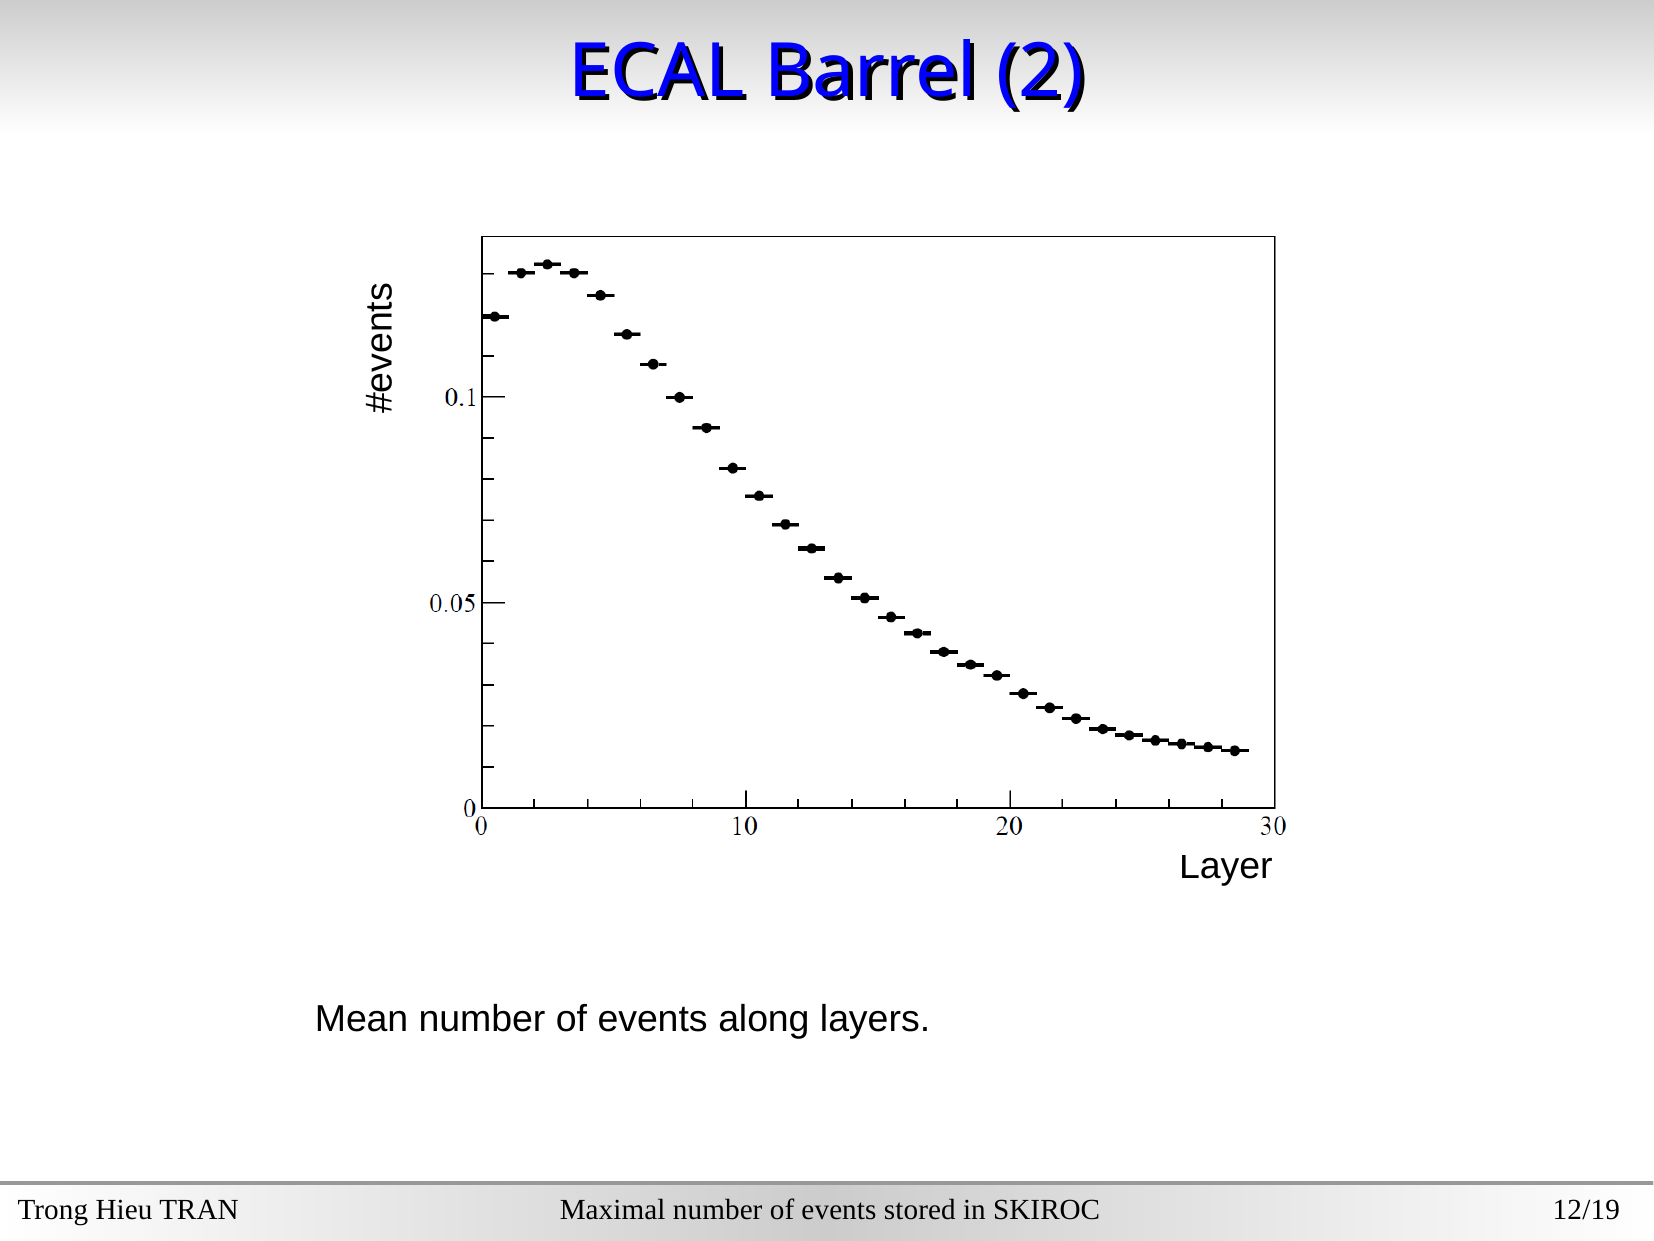

# ECAL Barrel (2)
#events
Layer
Mean number of events along layers.
Trong Hieu TRAN
Maximal number of events stored in SKIROC
12